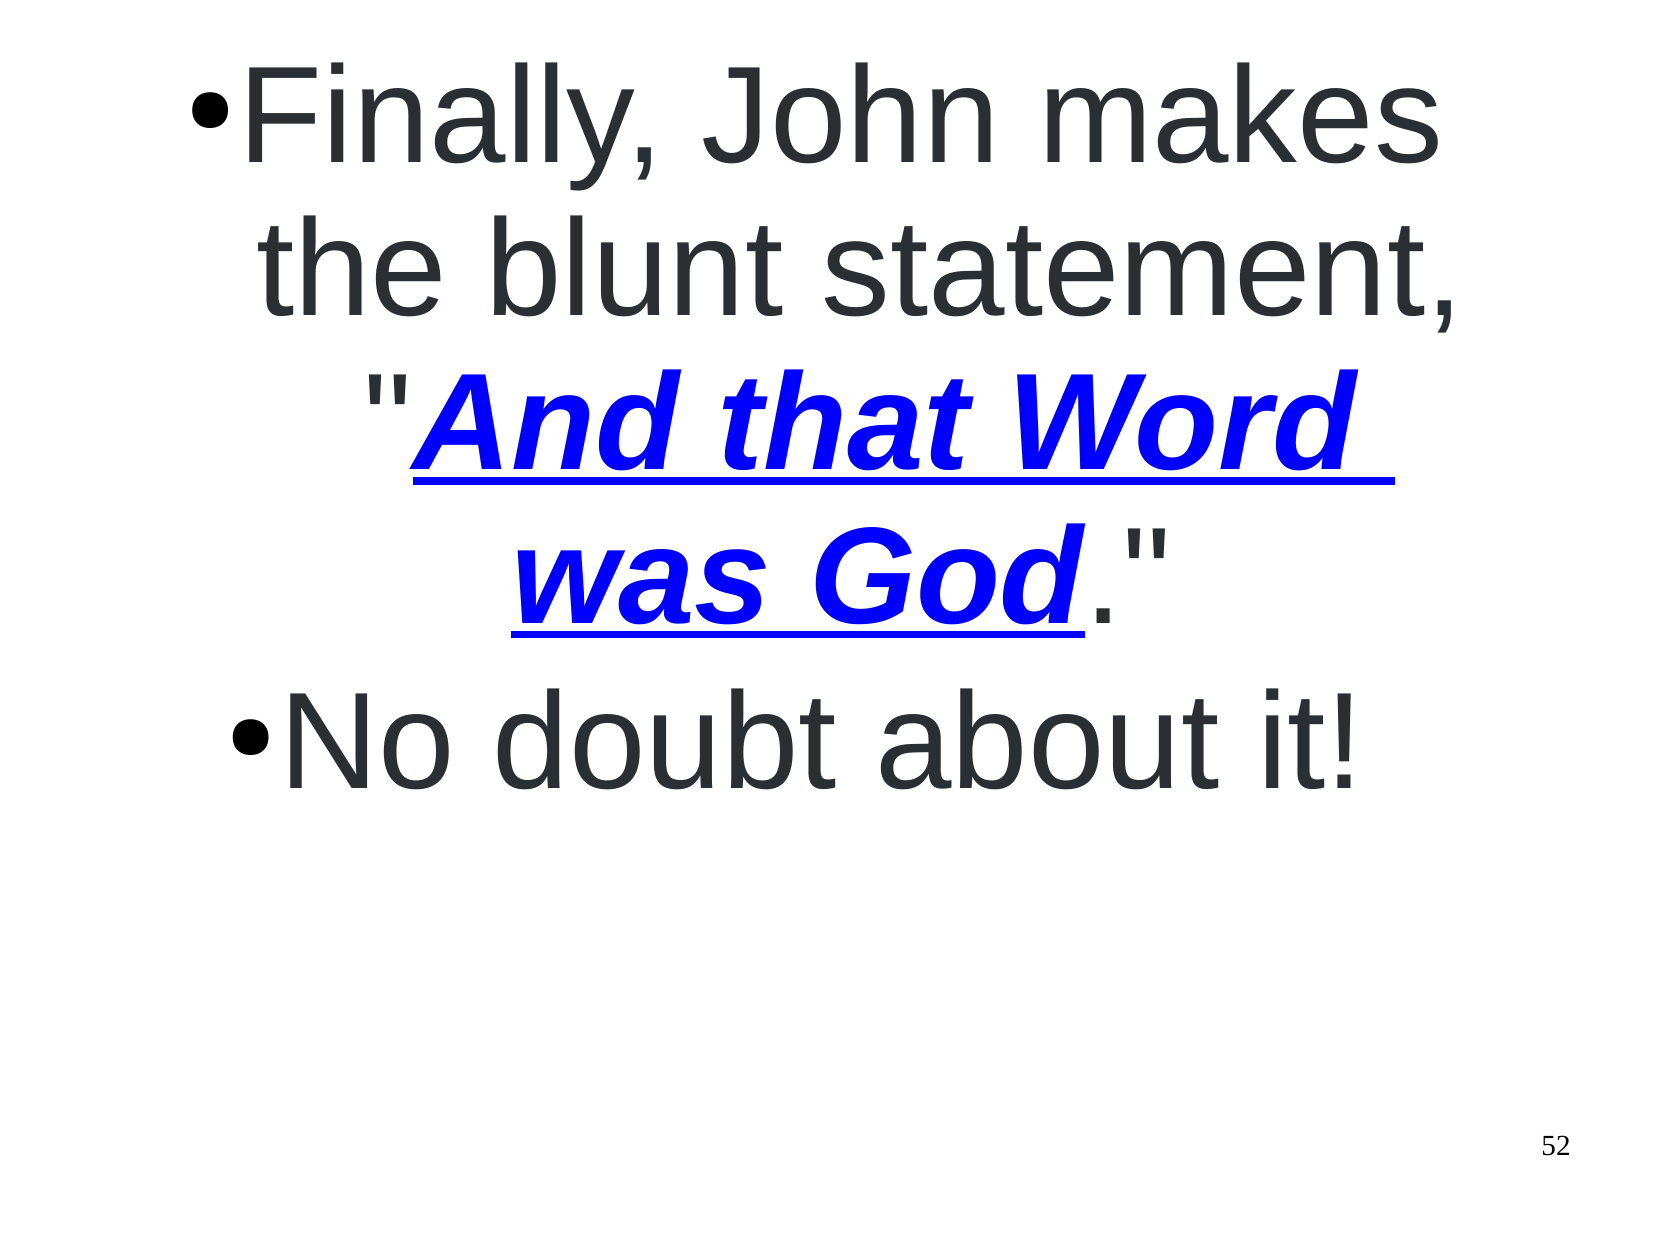

# Finally, John makes the blunt statement, "And that Word was God."
No doubt about it!
52